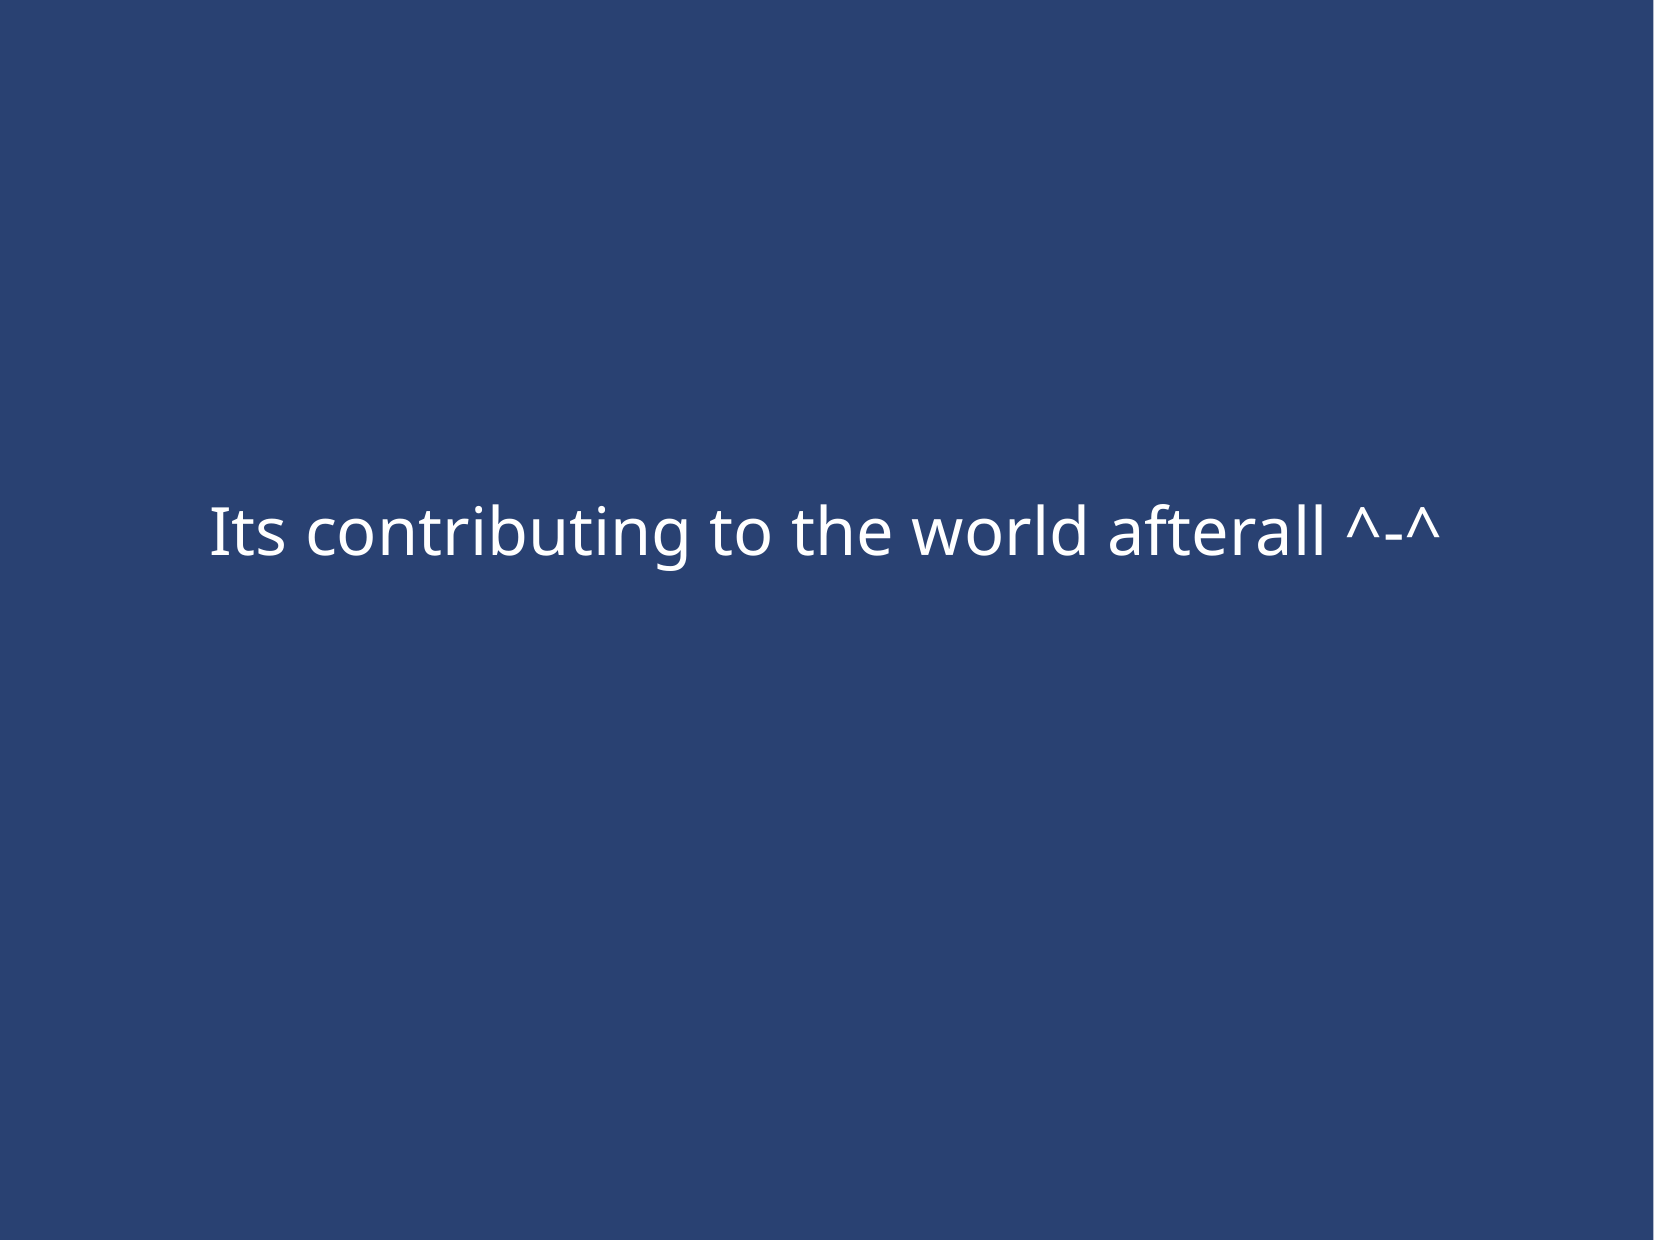

# Its contributing to the world afterall ^-^